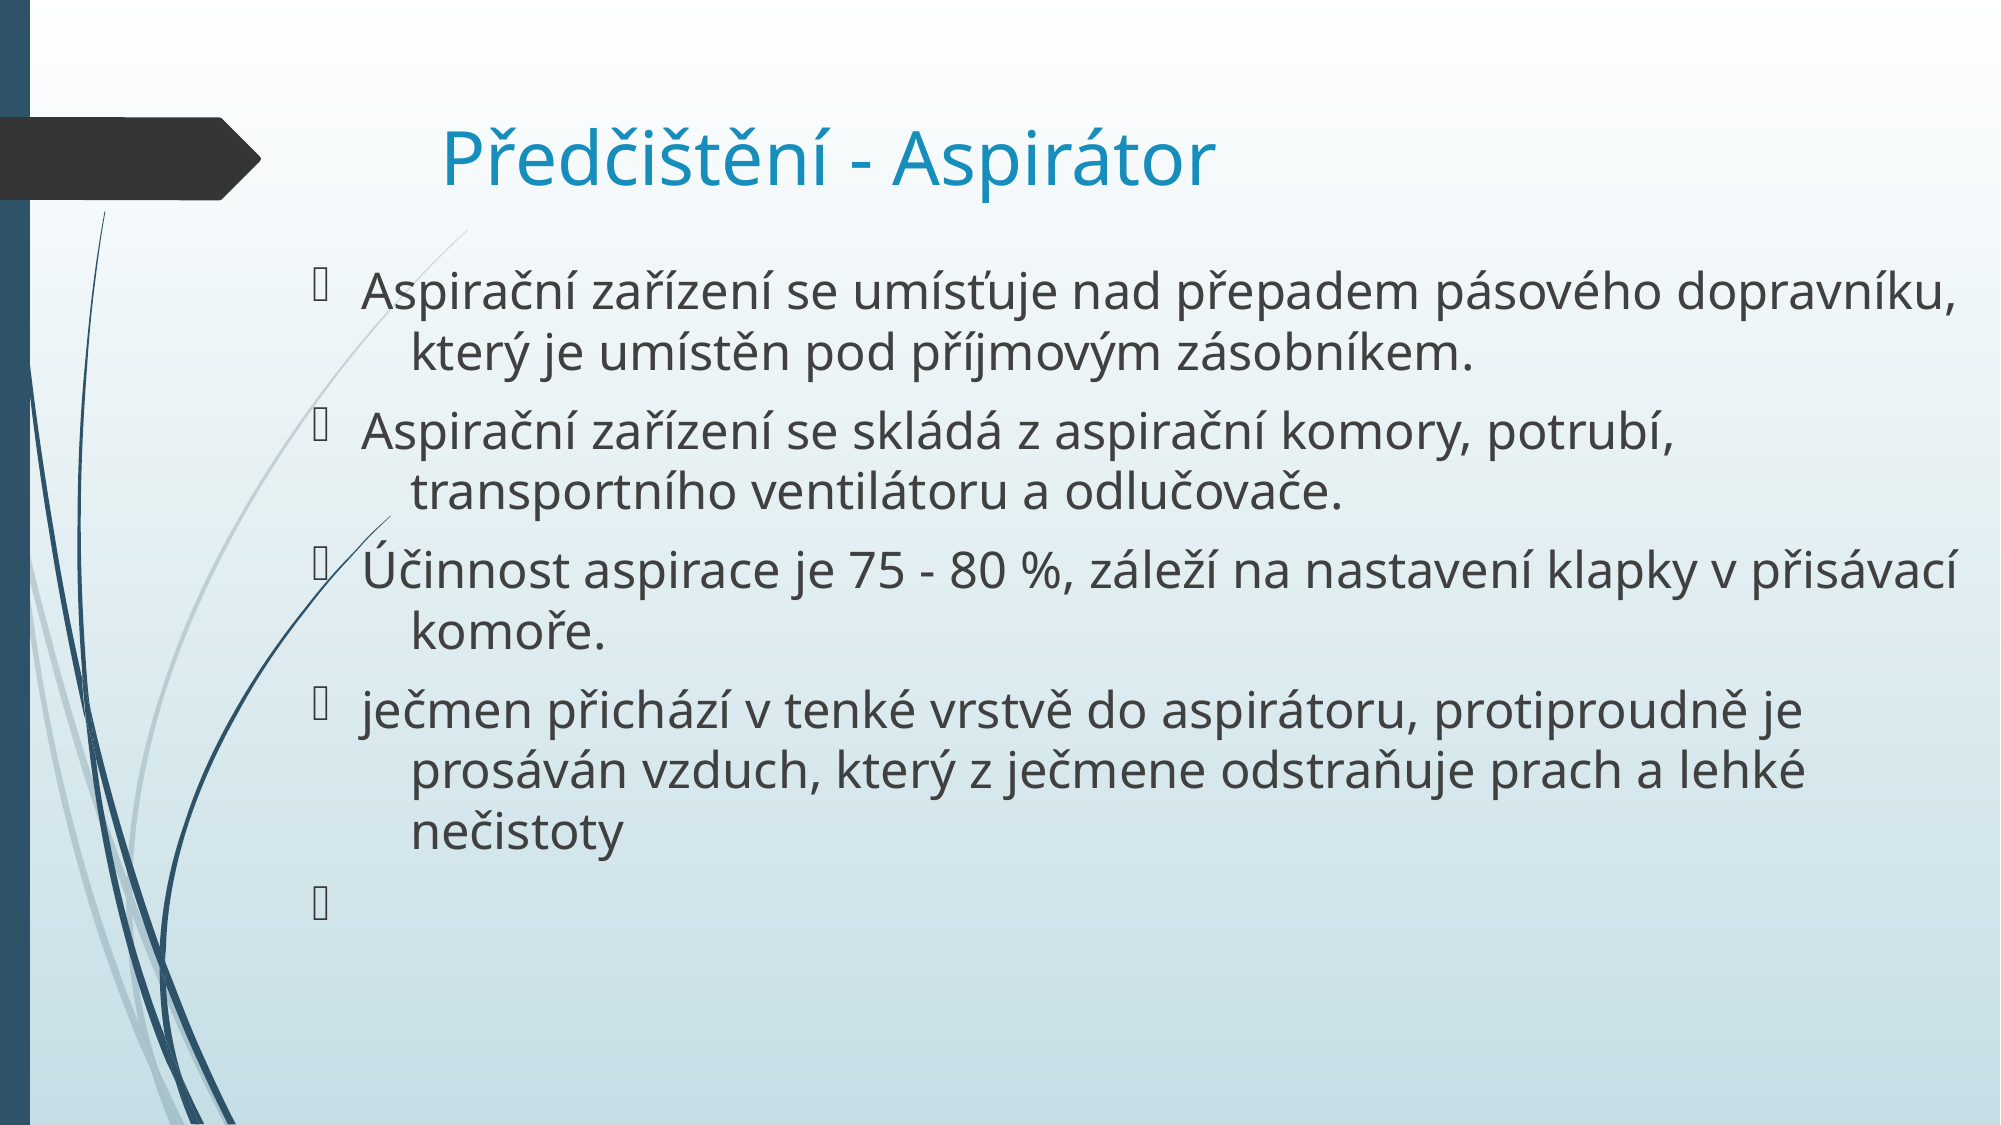

# Předčištění - Aspirátor
Aspirační zařízení se umísťuje nad přepadem pásového dopravníku, který je umístěn pod příjmovým zásobníkem.
Aspirační zařízení se skládá z aspirační komory, potrubí, transportního ventilátoru a odlučovače.
Účinnost aspirace je 75 - 80 %, záleží na nastavení klapky v přisávací komoře.
ječmen přichází v tenké vrstvě do aspirátoru, protiproudně je prosáván vzduch, který z ječmene odstraňuje prach a lehké nečistoty